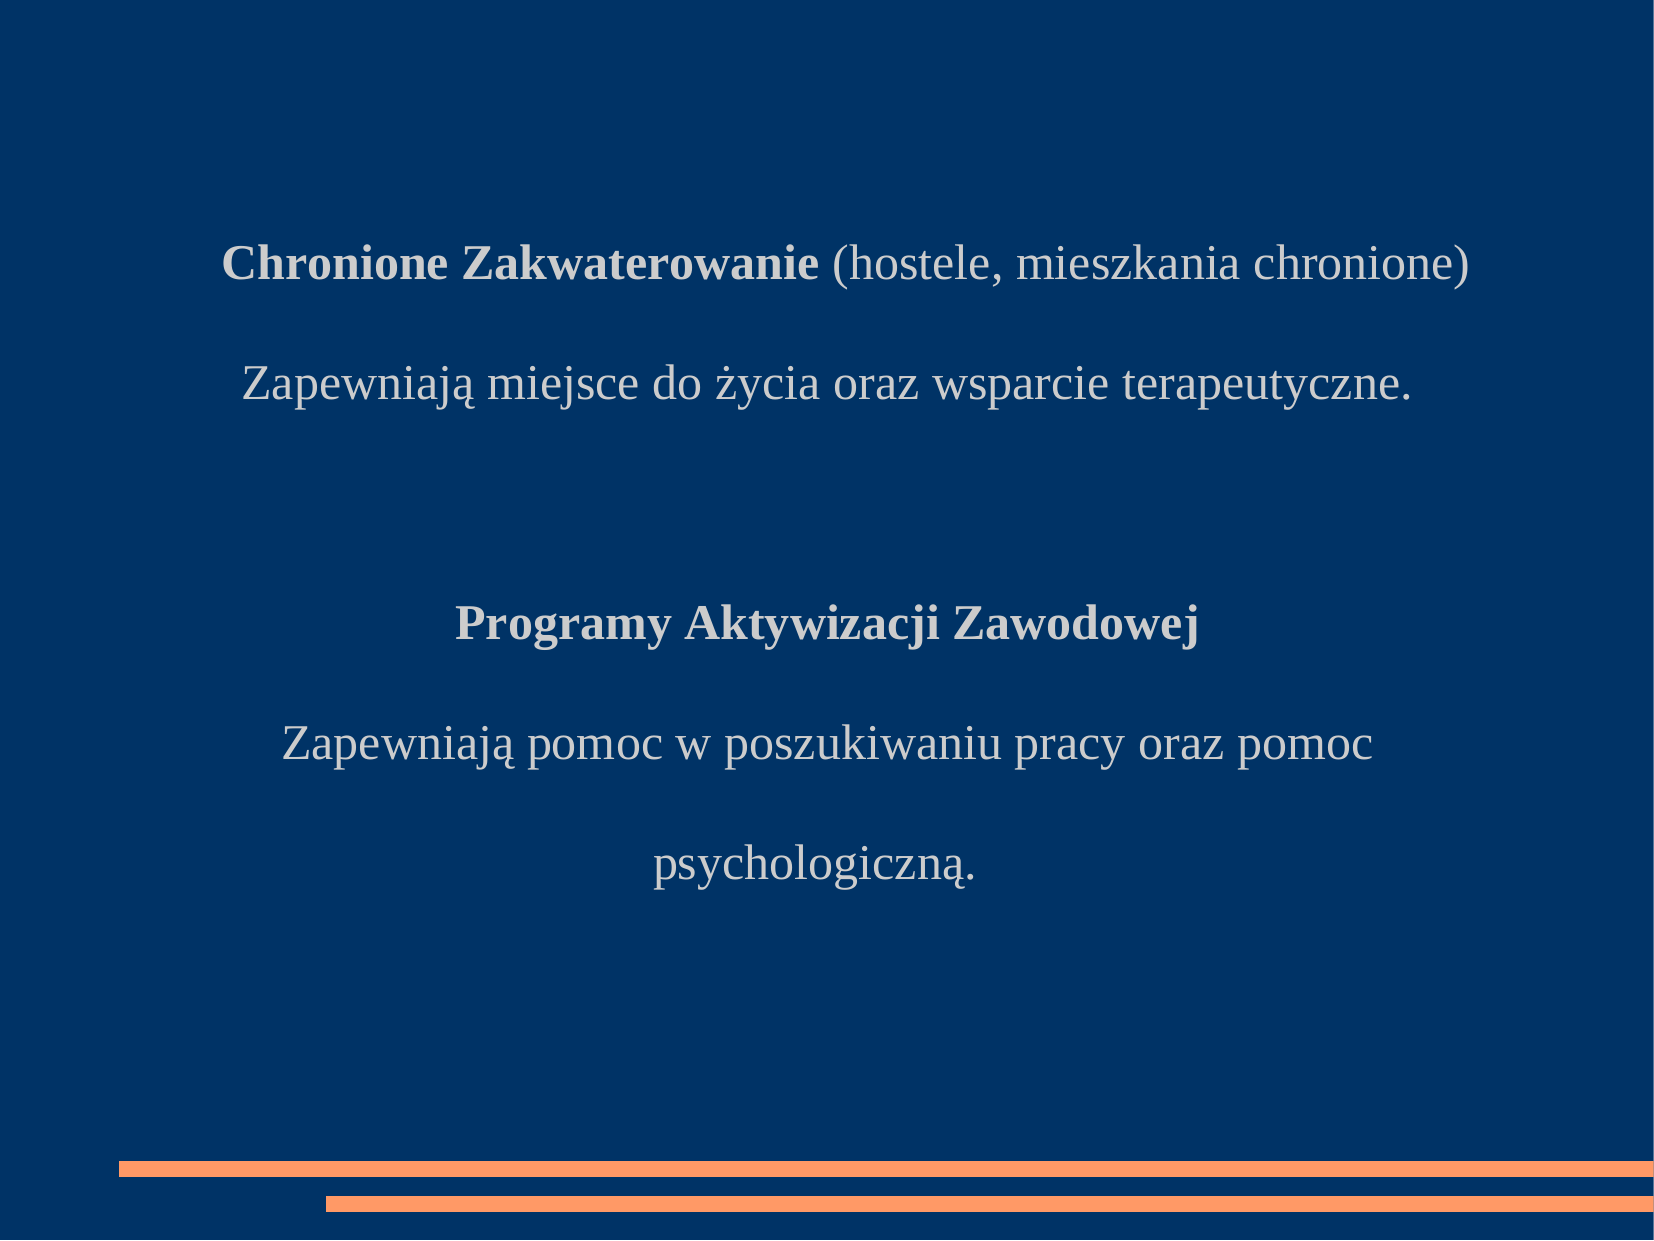

# Chronione Zakwaterowanie (hostele, mieszkania chronione)
Zapewniają miejsce do życia oraz wsparcie terapeutyczne.
Programy Aktywizacji Zawodowej
Zapewniają pomoc w poszukiwaniu pracy oraz pomoc psychologiczną.